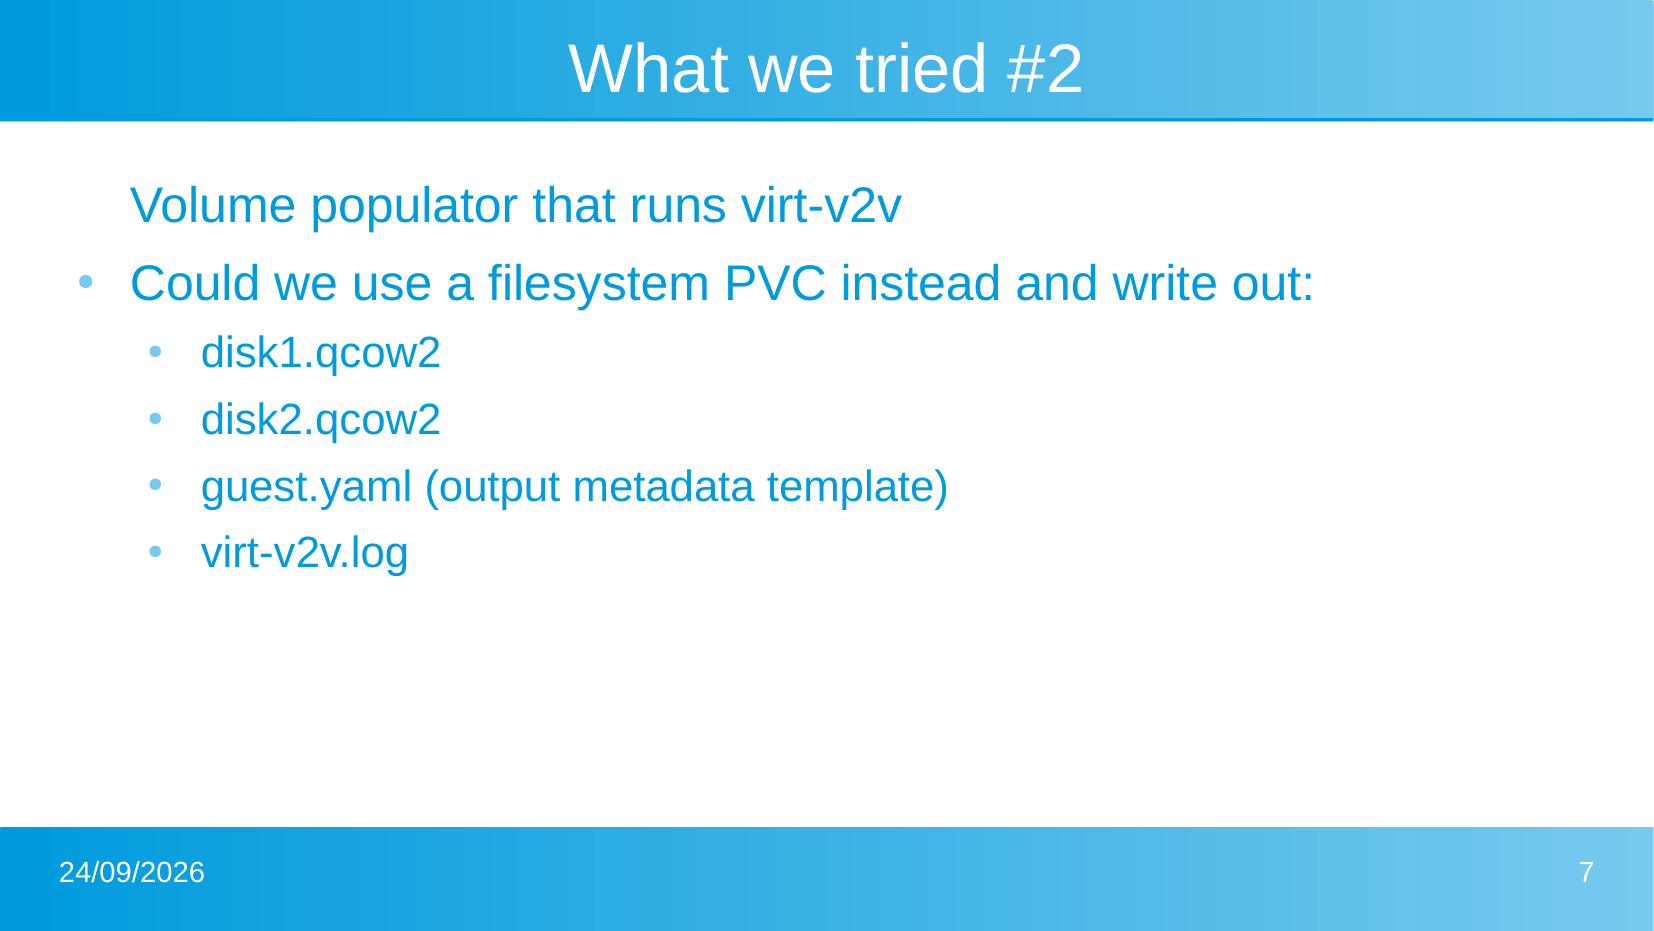

# What we tried #2
Volume populator that runs virt-v2v
Could we use a filesystem PVC instead and write out:
disk1.qcow2
disk2.qcow2
guest.yaml (output metadata template)
virt-v2v.log
7